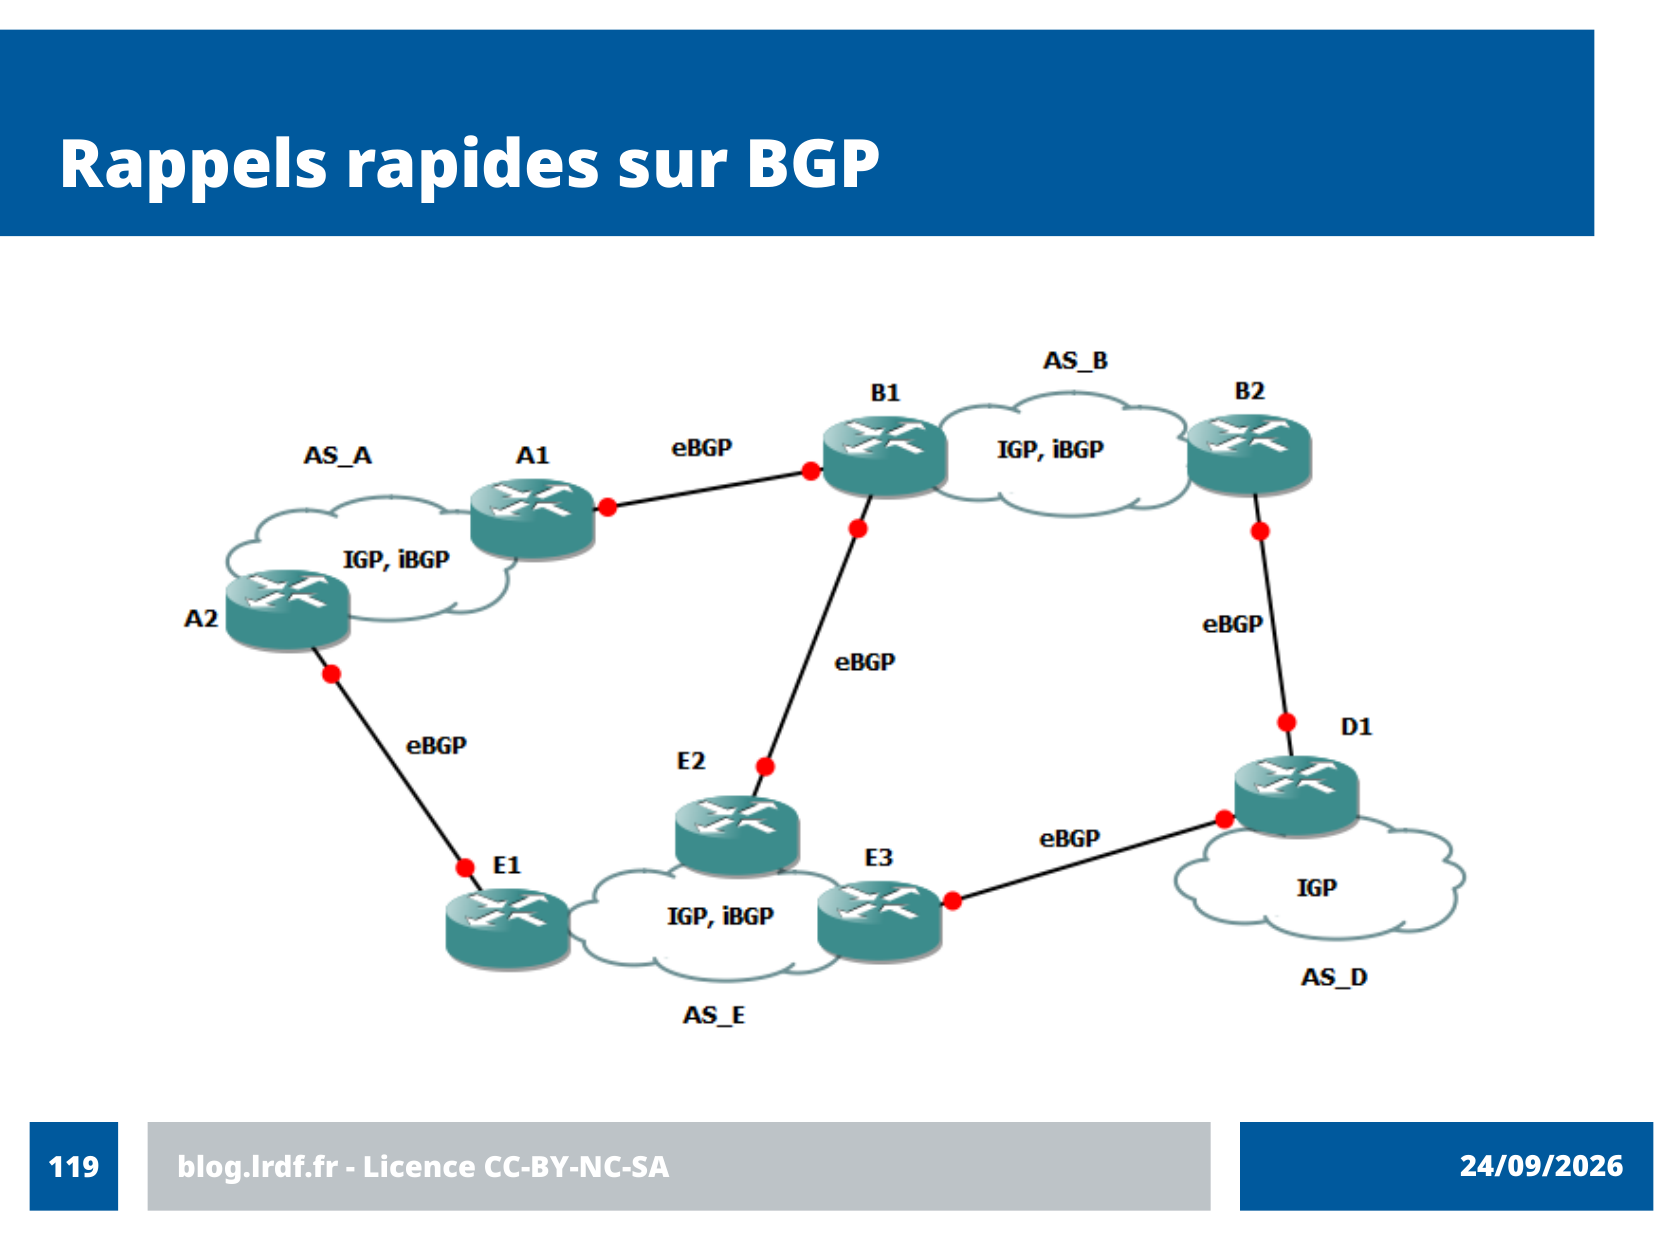

# Rappels rapides sur BGP
119
blog.lrdf.fr - Licence CC-BY-NC-SA